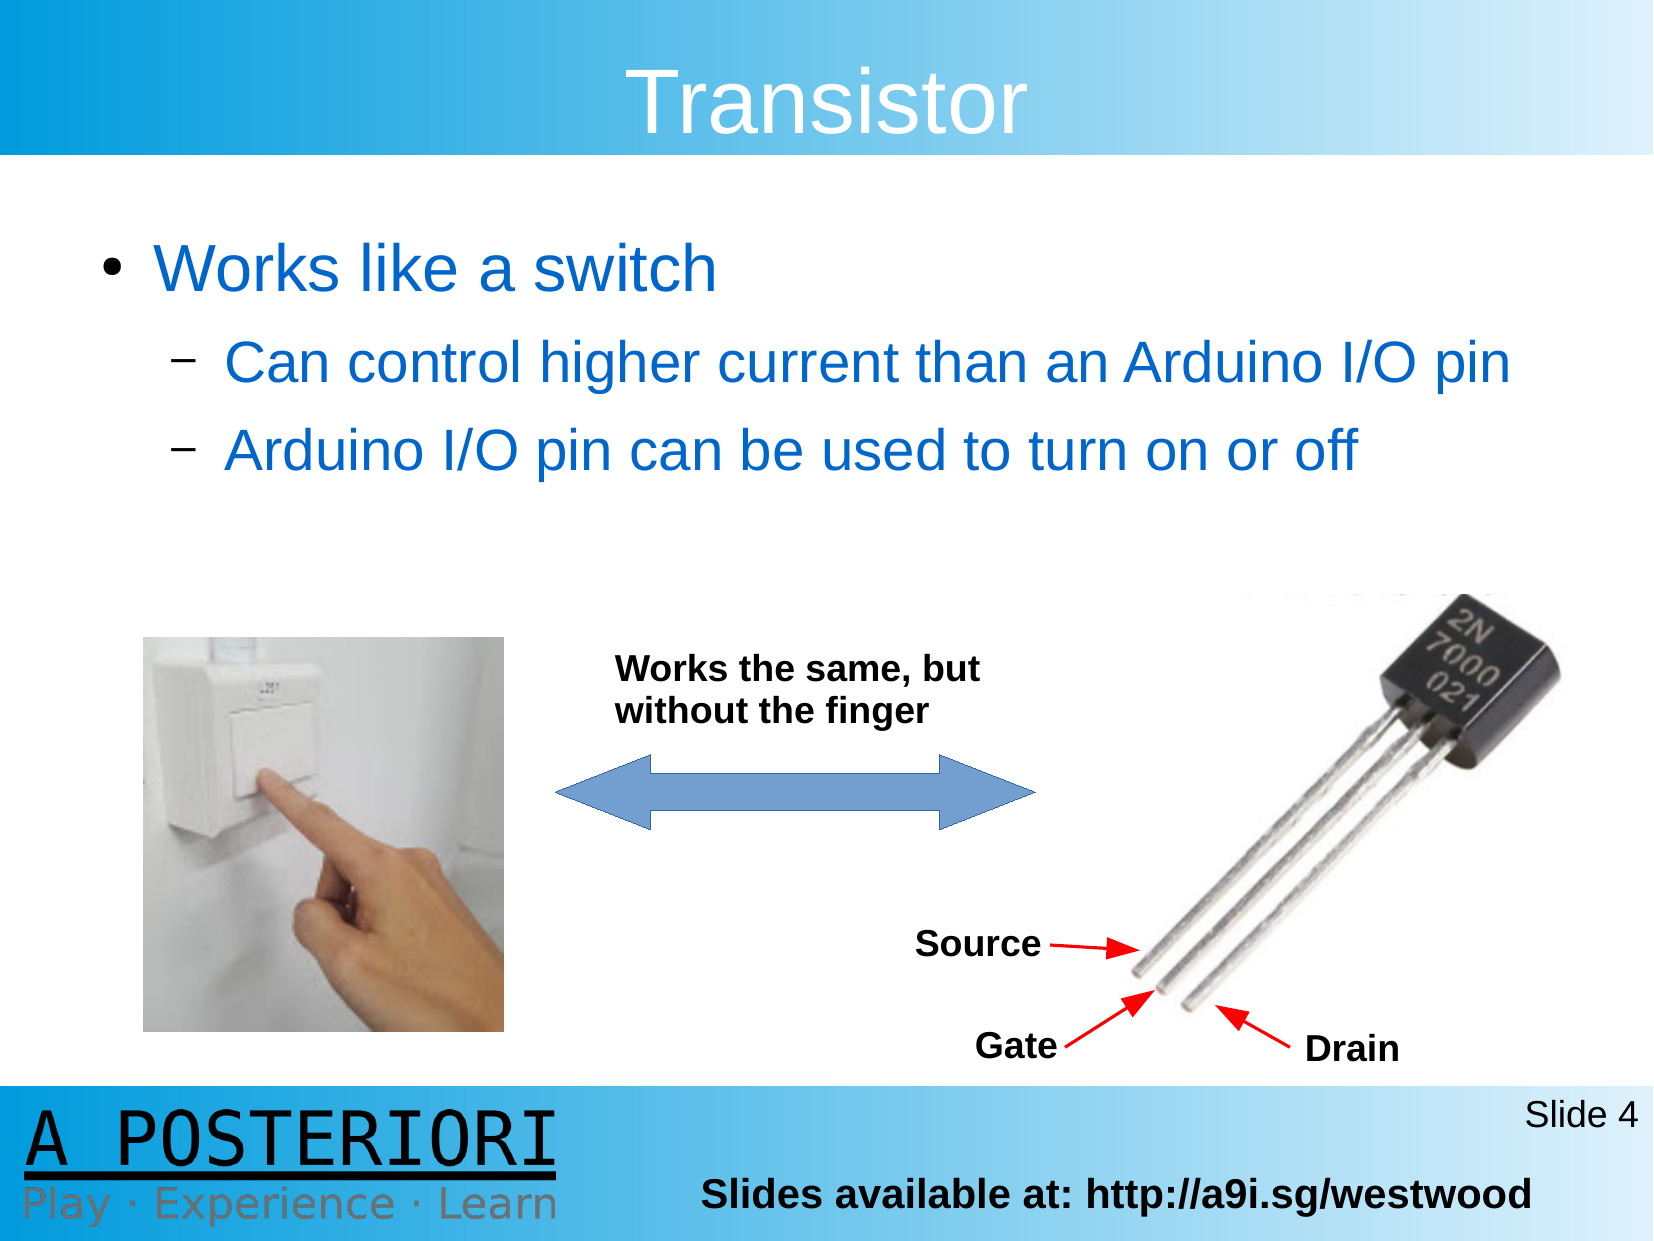

# Transistor
Works like a switch
Can control higher current than an Arduino I/O pin
Arduino I/O pin can be used to turn on or off
Works the same, but without the finger
Source
Gate
Drain